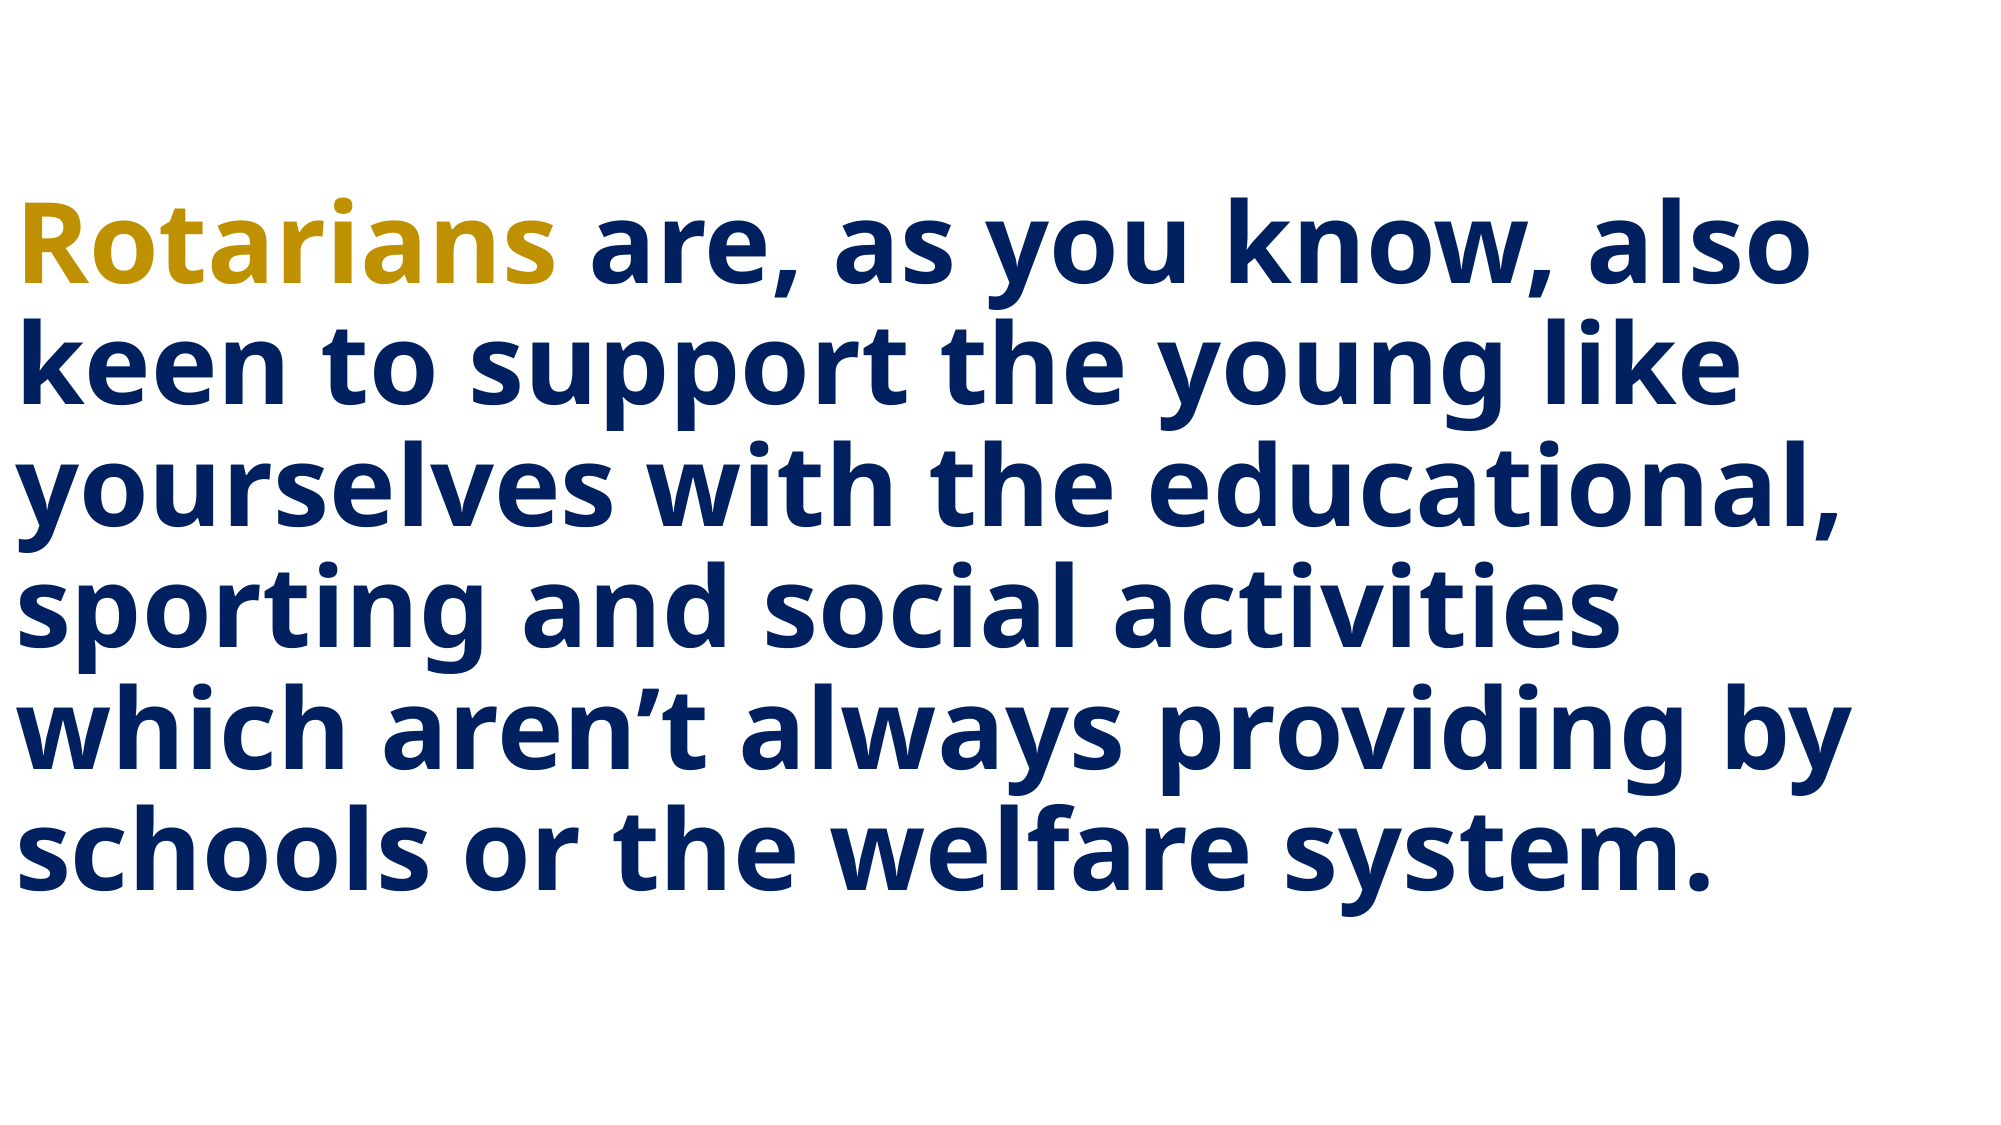

# Rotarians are, as you know, also keen to support the young like yourselves with the educational, sporting and social activities which aren’t always providing by schools or the welfare system.